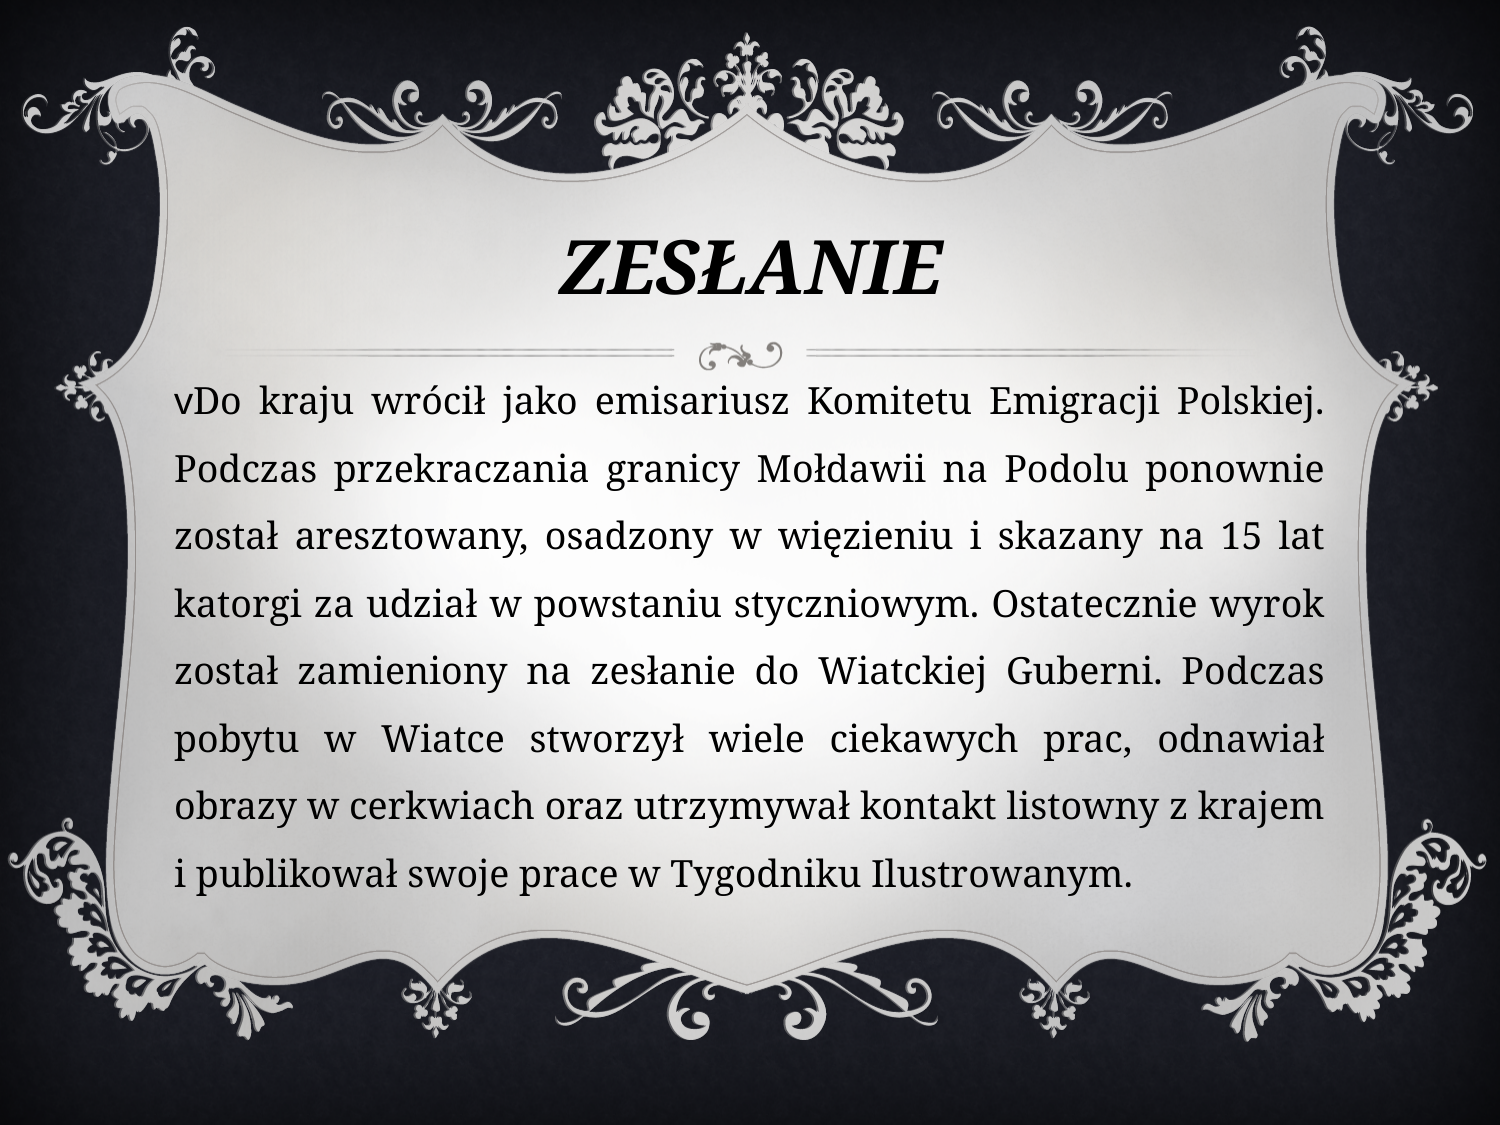

# ZESŁANIE
Do kraju wrócił jako emisariusz Komitetu Emigracji Polskiej. Podczas przekraczania granicy Mołdawii na Podolu ponownie został aresztowany, osadzony w więzieniu i skazany na 15 lat katorgi za udział w powstaniu styczniowym. Ostatecznie wyrok został zamieniony na zesłanie do Wiatckiej Guberni. Podczas pobytu w Wiatce stworzył wiele ciekawych prac, odnawiał obrazy w cerkwiach oraz utrzymywał kontakt listowny z krajem i publikował swoje prace w Tygodniku Ilustrowanym.